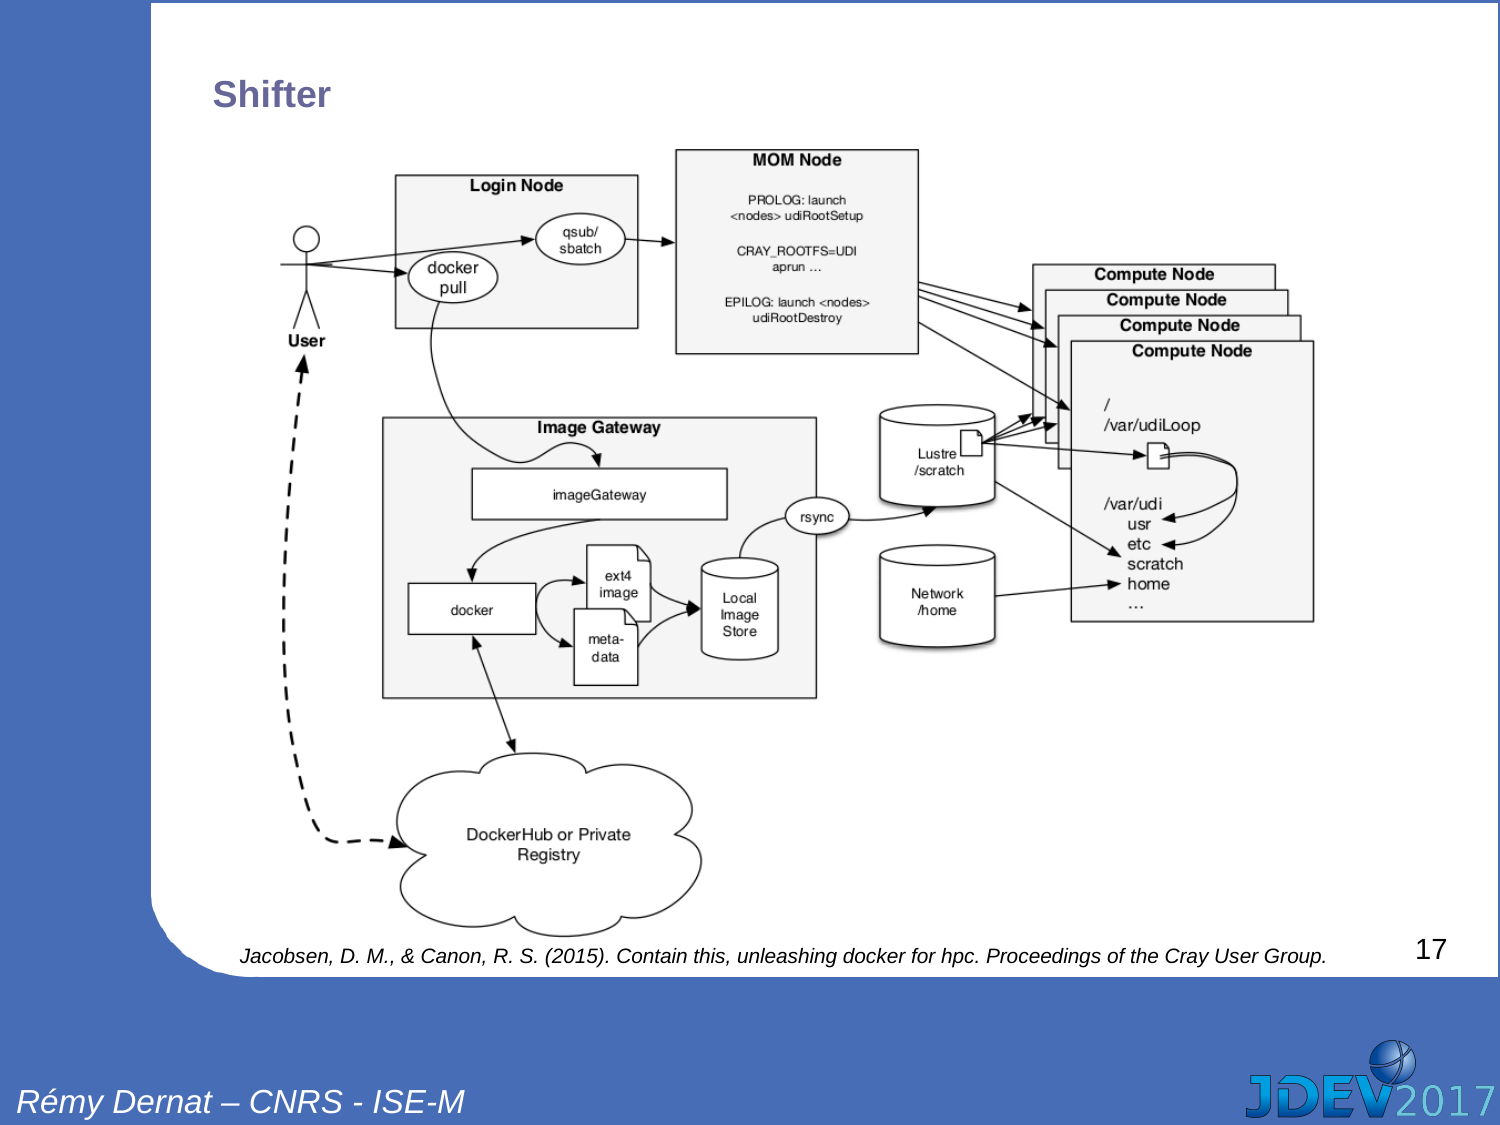

# Shifter
17
Jacobsen, D. M., & Canon, R. S. (2015). Contain this, unleashing docker for hpc. Proceedings of the Cray User Group.
Rémy Dernat – CNRS - ISE-M